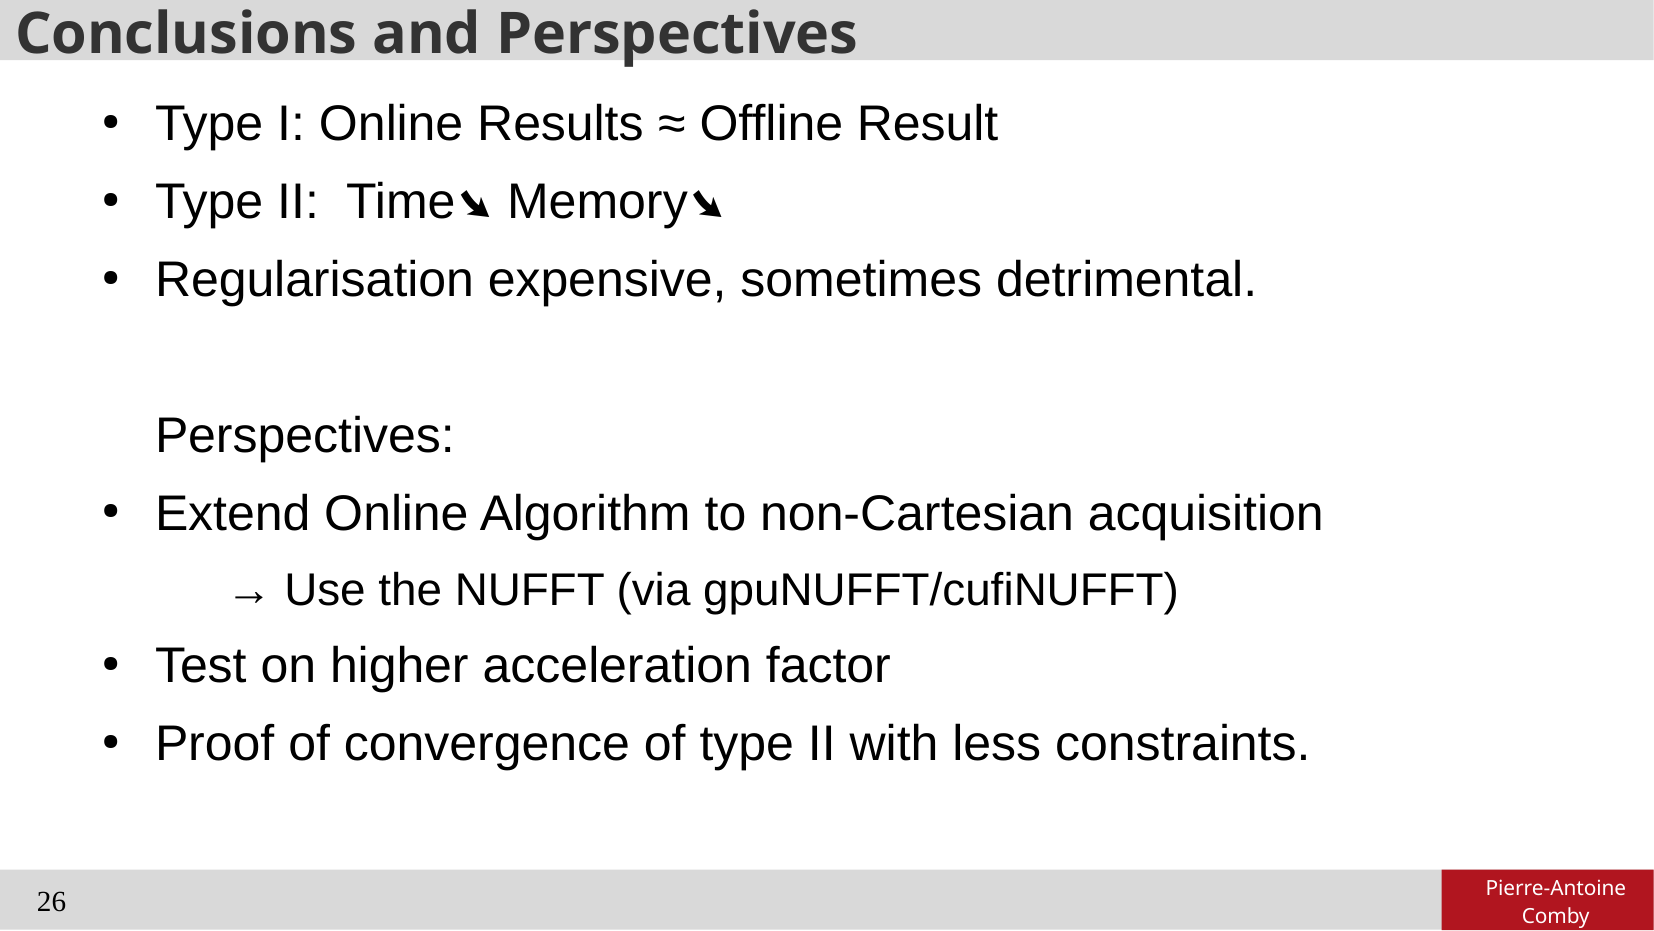

# Conclusions and Perspectives
Type I: Online Results ≈ Offline Result
Type II: Time➘ Memory➘
Regularisation expensive, sometimes detrimental.
Perspectives:
Extend Online Algorithm to non-Cartesian acquisition
→ Use the NUFFT (via gpuNUFFT/cufiNUFFT)
Test on higher acceleration factor
Proof of convergence of type II with less constraints.
26